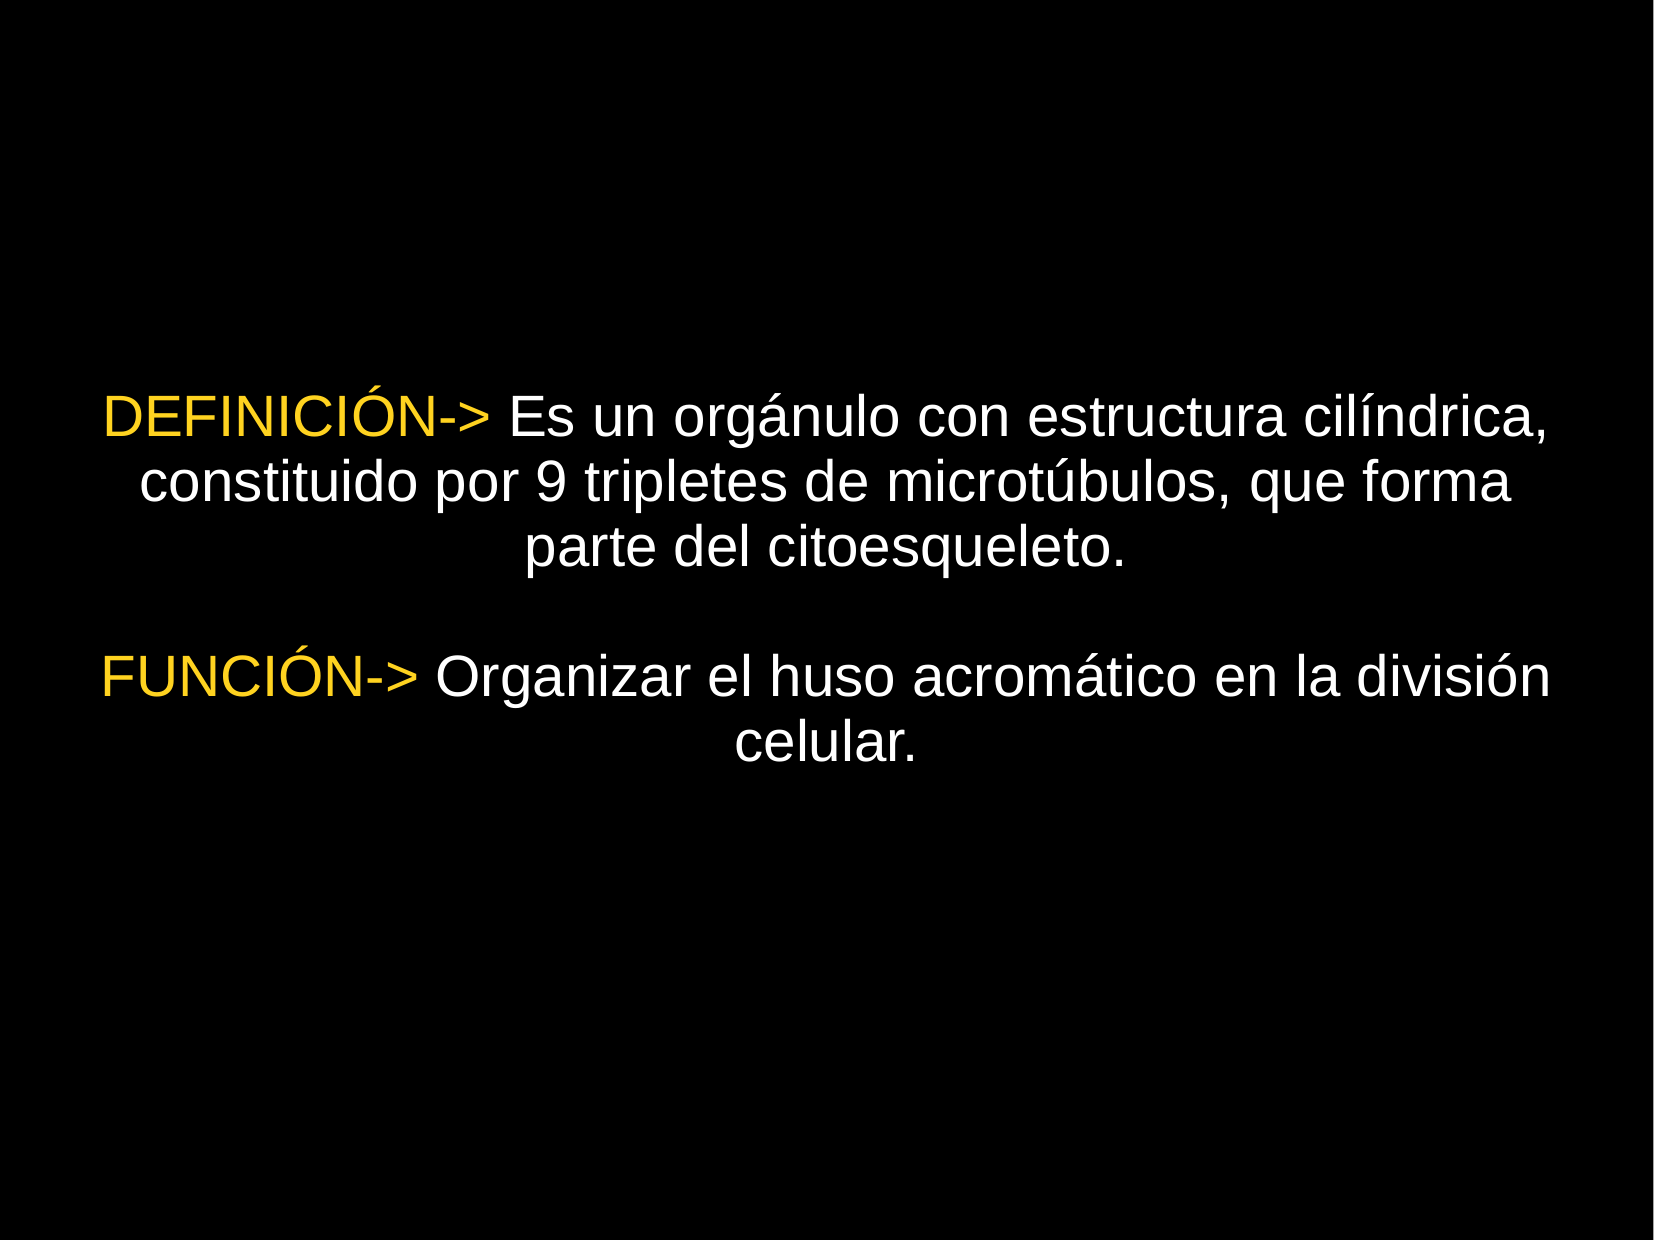

# DEFINICIÓN-> Es un orgánulo con estructura cilíndrica, constituido por 9 tripletes de microtúbulos, que forma parte del citoesqueleto.
FUNCIÓN-> Organizar el huso acromático en la división celular.